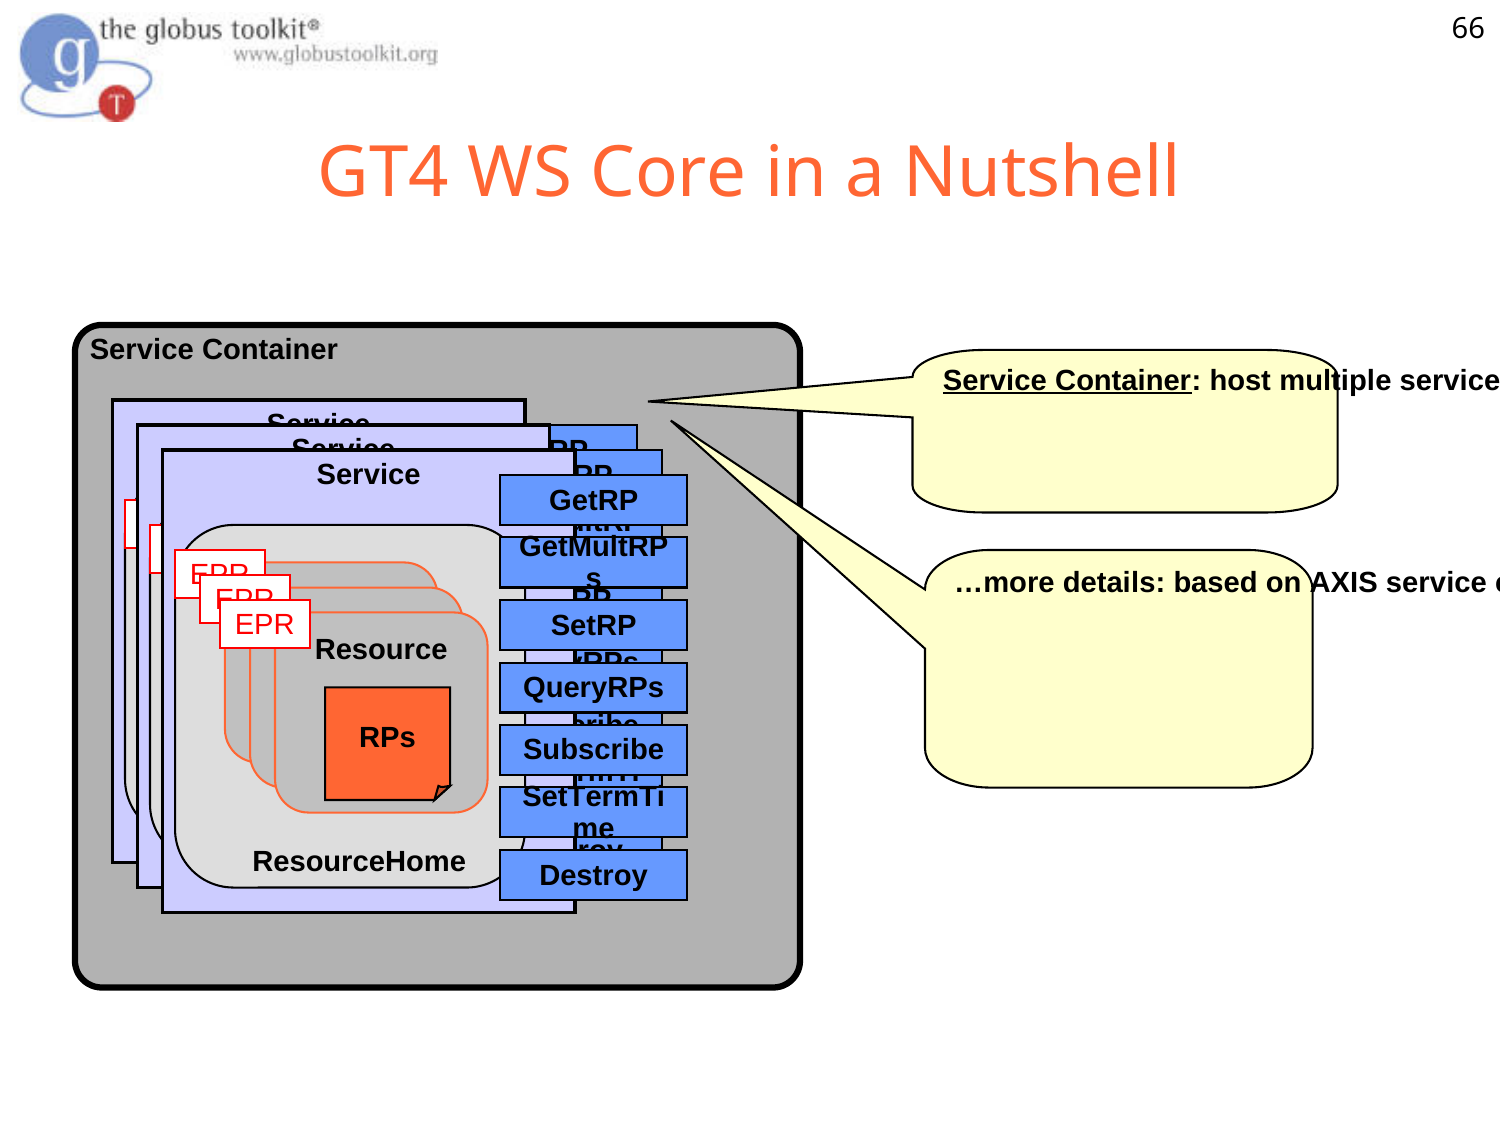

66
# GT4 WS Core in a Nutshell
Service Container
Service Container: host multiple services in container; one JVM process
Service
GetRP
GetMultRPs
EPR
EPR
EPR
SetRP
Resource
RPs
QueryRPs
Subscribe
SetTermTime
ResourceHome
Destroy
Service
GetRP
GetMultRPs
EPR
EPR
EPR
SetRP
Resource
RPs
QueryRPs
Subscribe
SetTermTime
ResourceHome
Destroy
Service
GetRP
GetMultRPs
EPR
EPR
EPR
SetRP
Resource
RPs
QueryRPs
Subscribe
SetTermTime
ResourceHome
Destroy
…more details: based on AXIS service container, processes SOAP messages, ResourceContext extension.